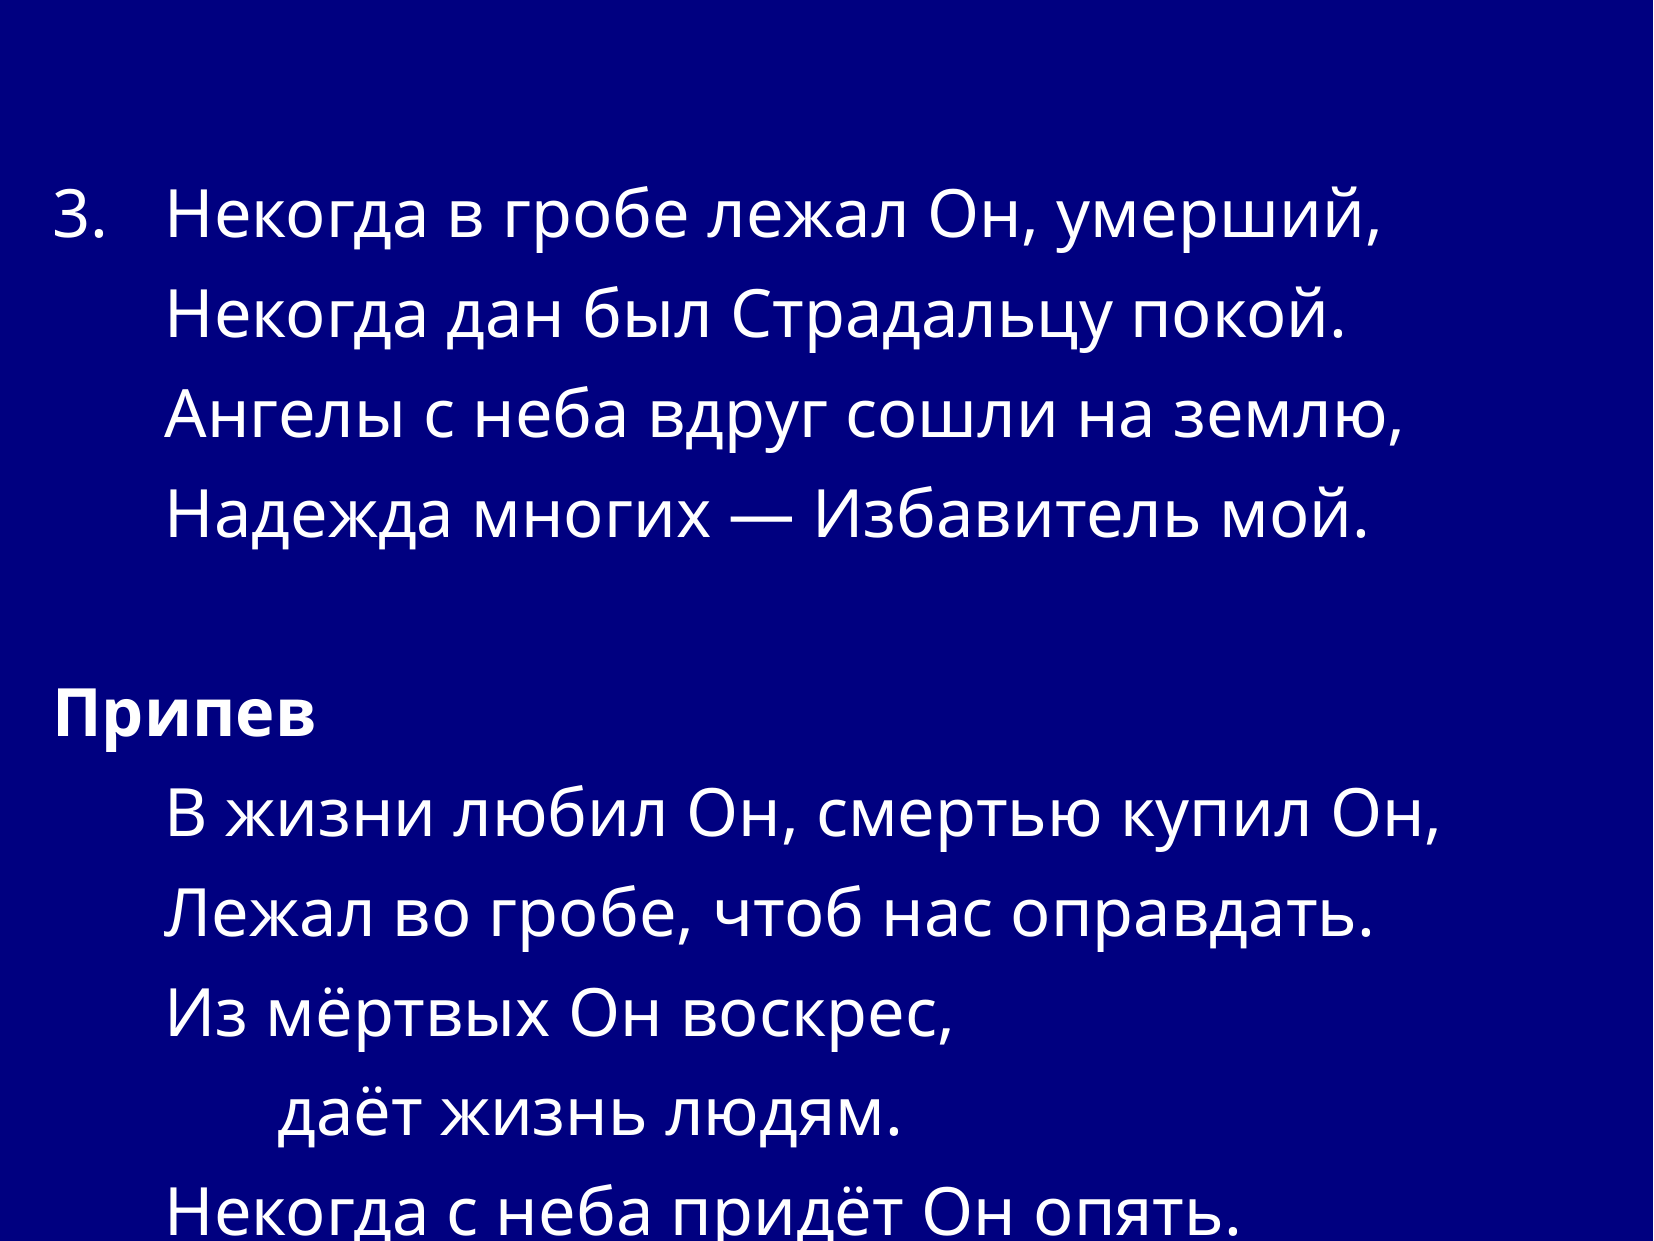

3.	Некогда в гробе лежал Он, умерший,
	Некогда дан был Страдальцу покой.
	Ангелы с неба вдруг сошли на землю,
	Надежда многих — Избавитель мой.
Припев
	В жизни любил Он, смертью купил Он,
	Лежал во гробе, чтоб нас оправдать.
	Из мёртвых Он воскрес,
		даёт жизнь людям.
	Некогда с неба придёт Он опять.